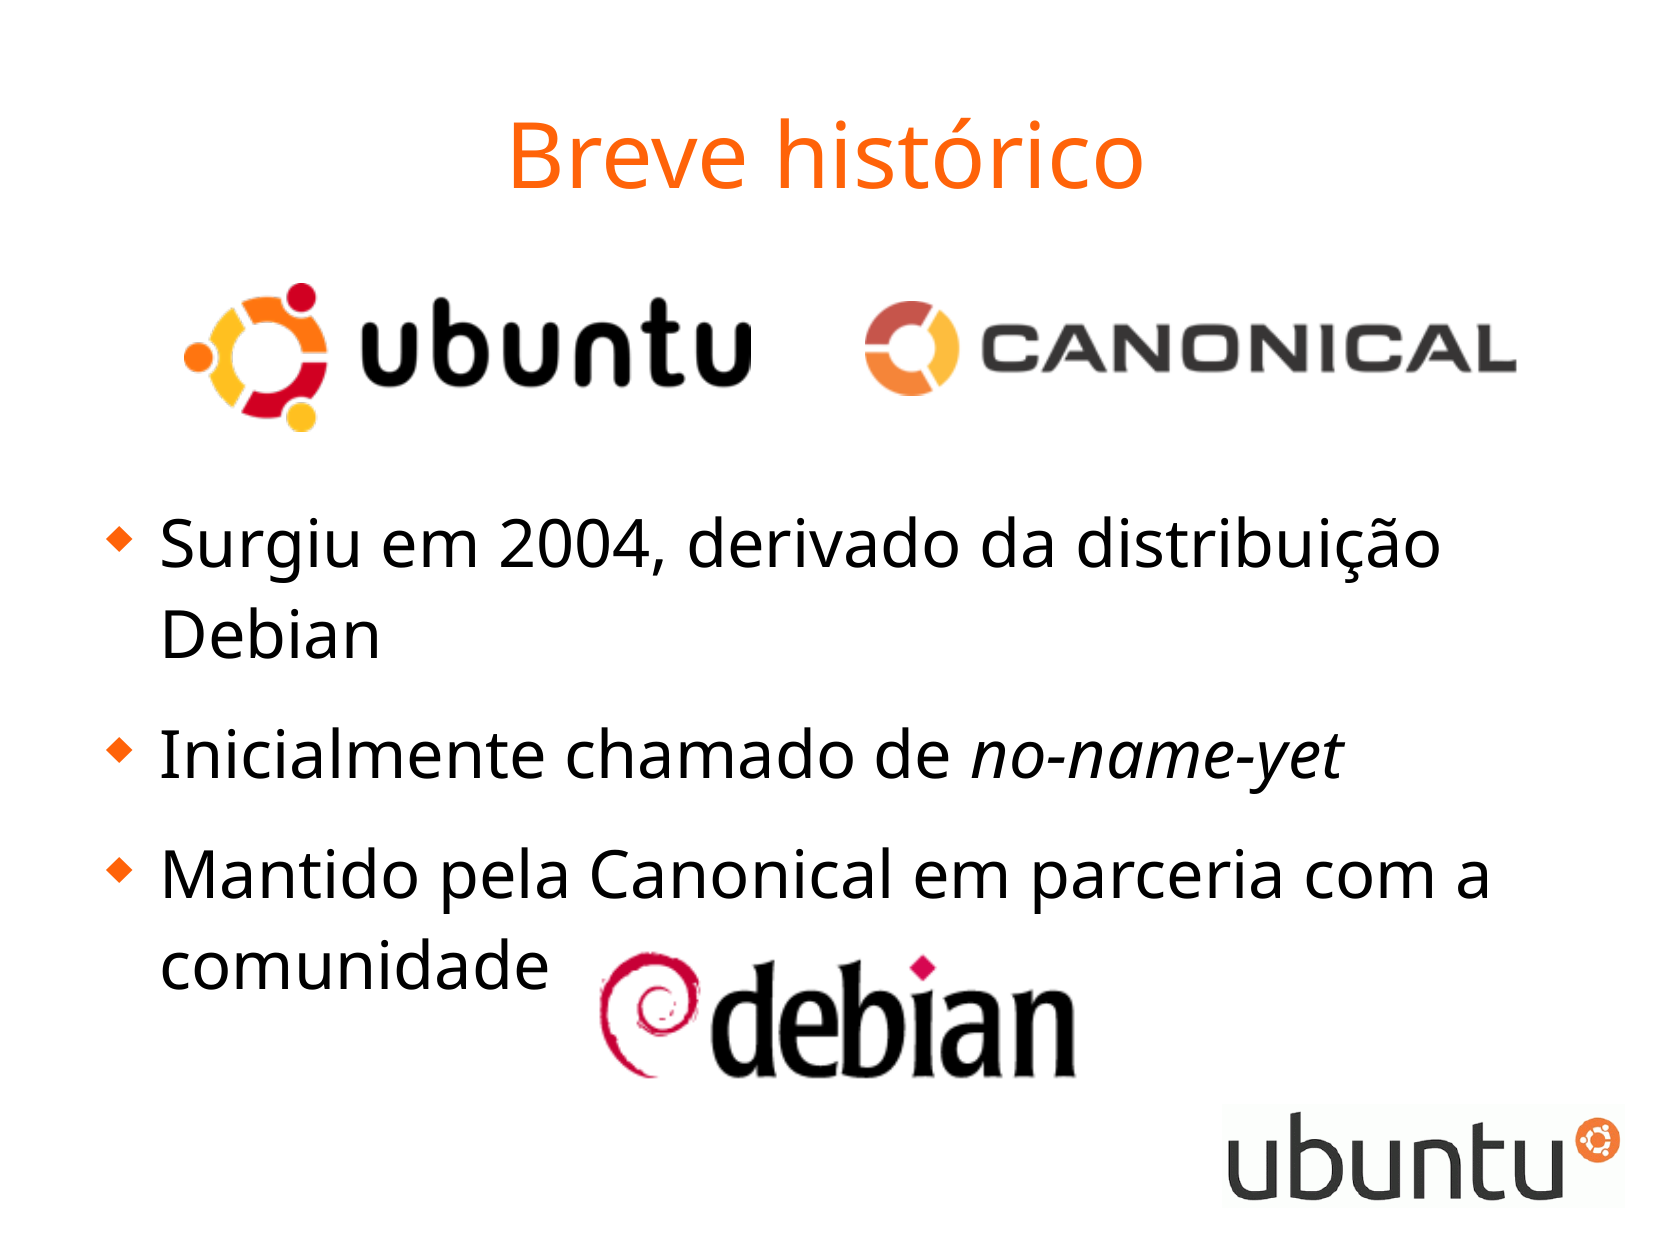

# Breve histórico
Surgiu em 2004, derivado da distribuição Debian
Inicialmente chamado de no-name-yet
Mantido pela Canonical em parceria com a comunidade